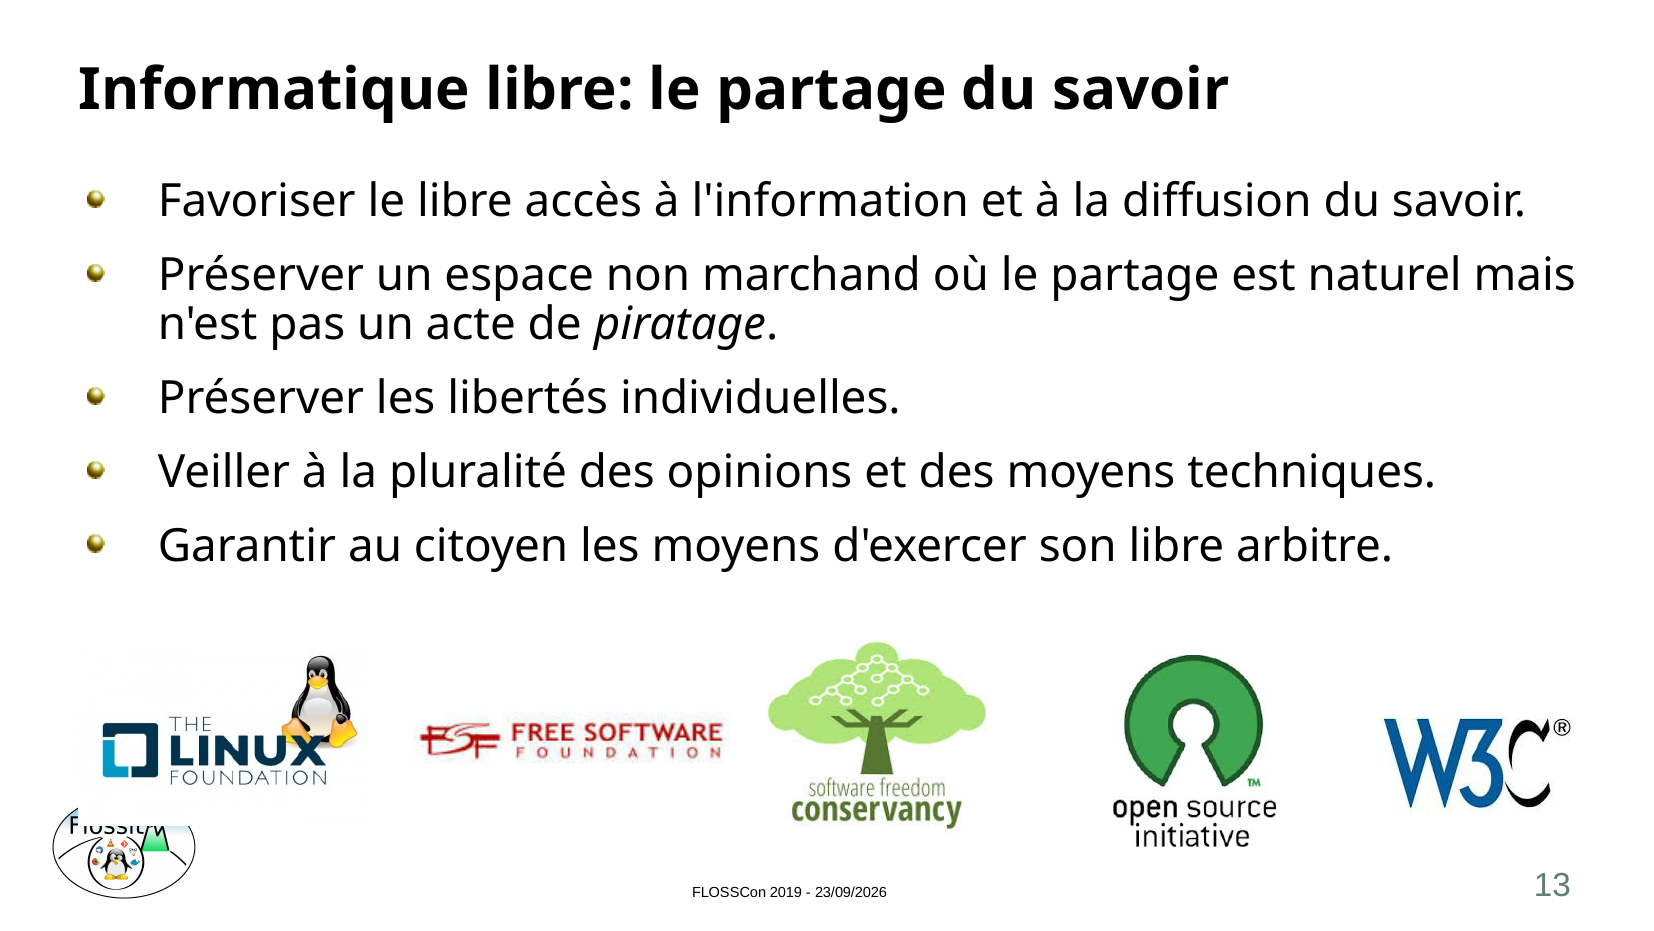

Informatique libre: le partage du savoir
# Favoriser le libre accès à l'information et à la diffusion du savoir.
Préserver un espace non marchand où le partage est naturel mais n'est pas un acte de piratage.
Préserver les libertés individuelles.
Veiller à la pluralité des opinions et des moyens techniques.
Garantir au citoyen les moyens d'exercer son libre arbitre.
13